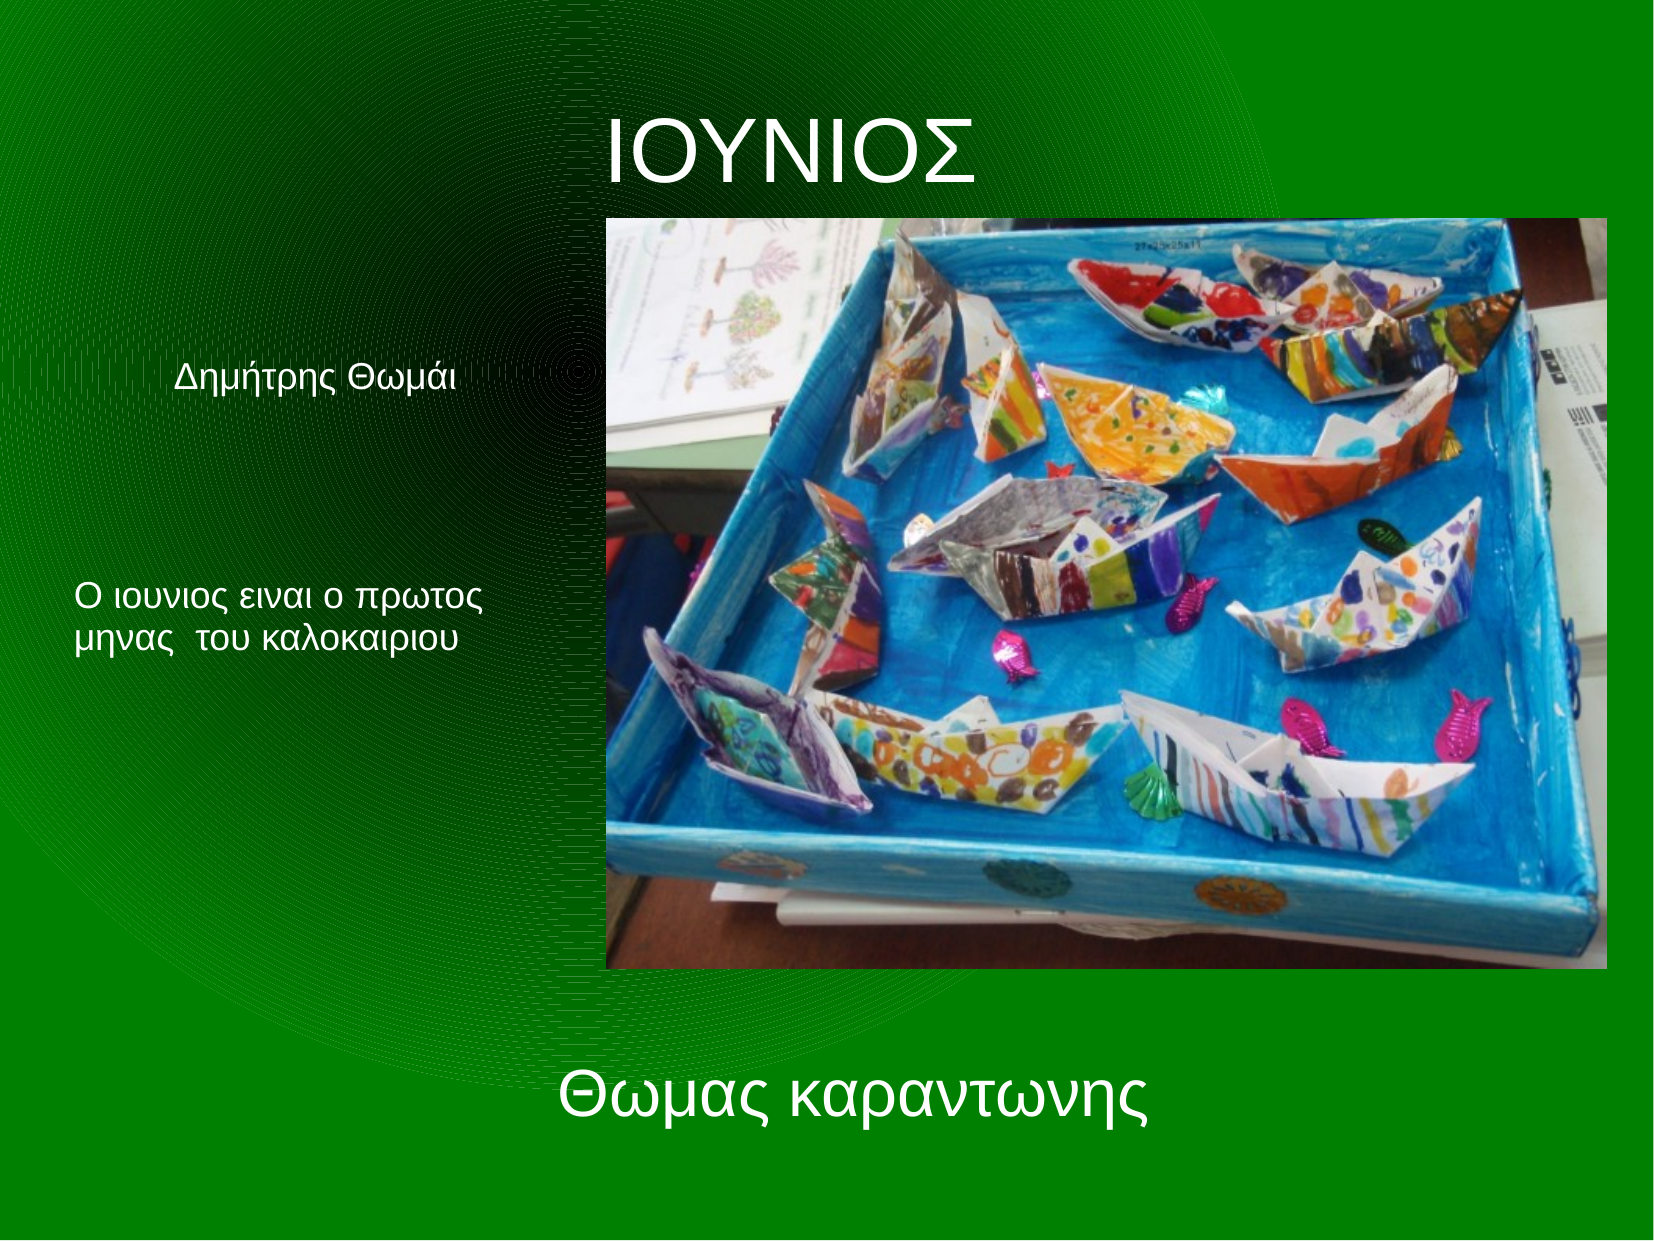

# ΙΟΥΝΙΟΣ
Δημήτρης Θωμάι
Ο ιουνιος ειναι ο πρωτος μηνας του καλοκαιριου
Θωμας καραντωνης